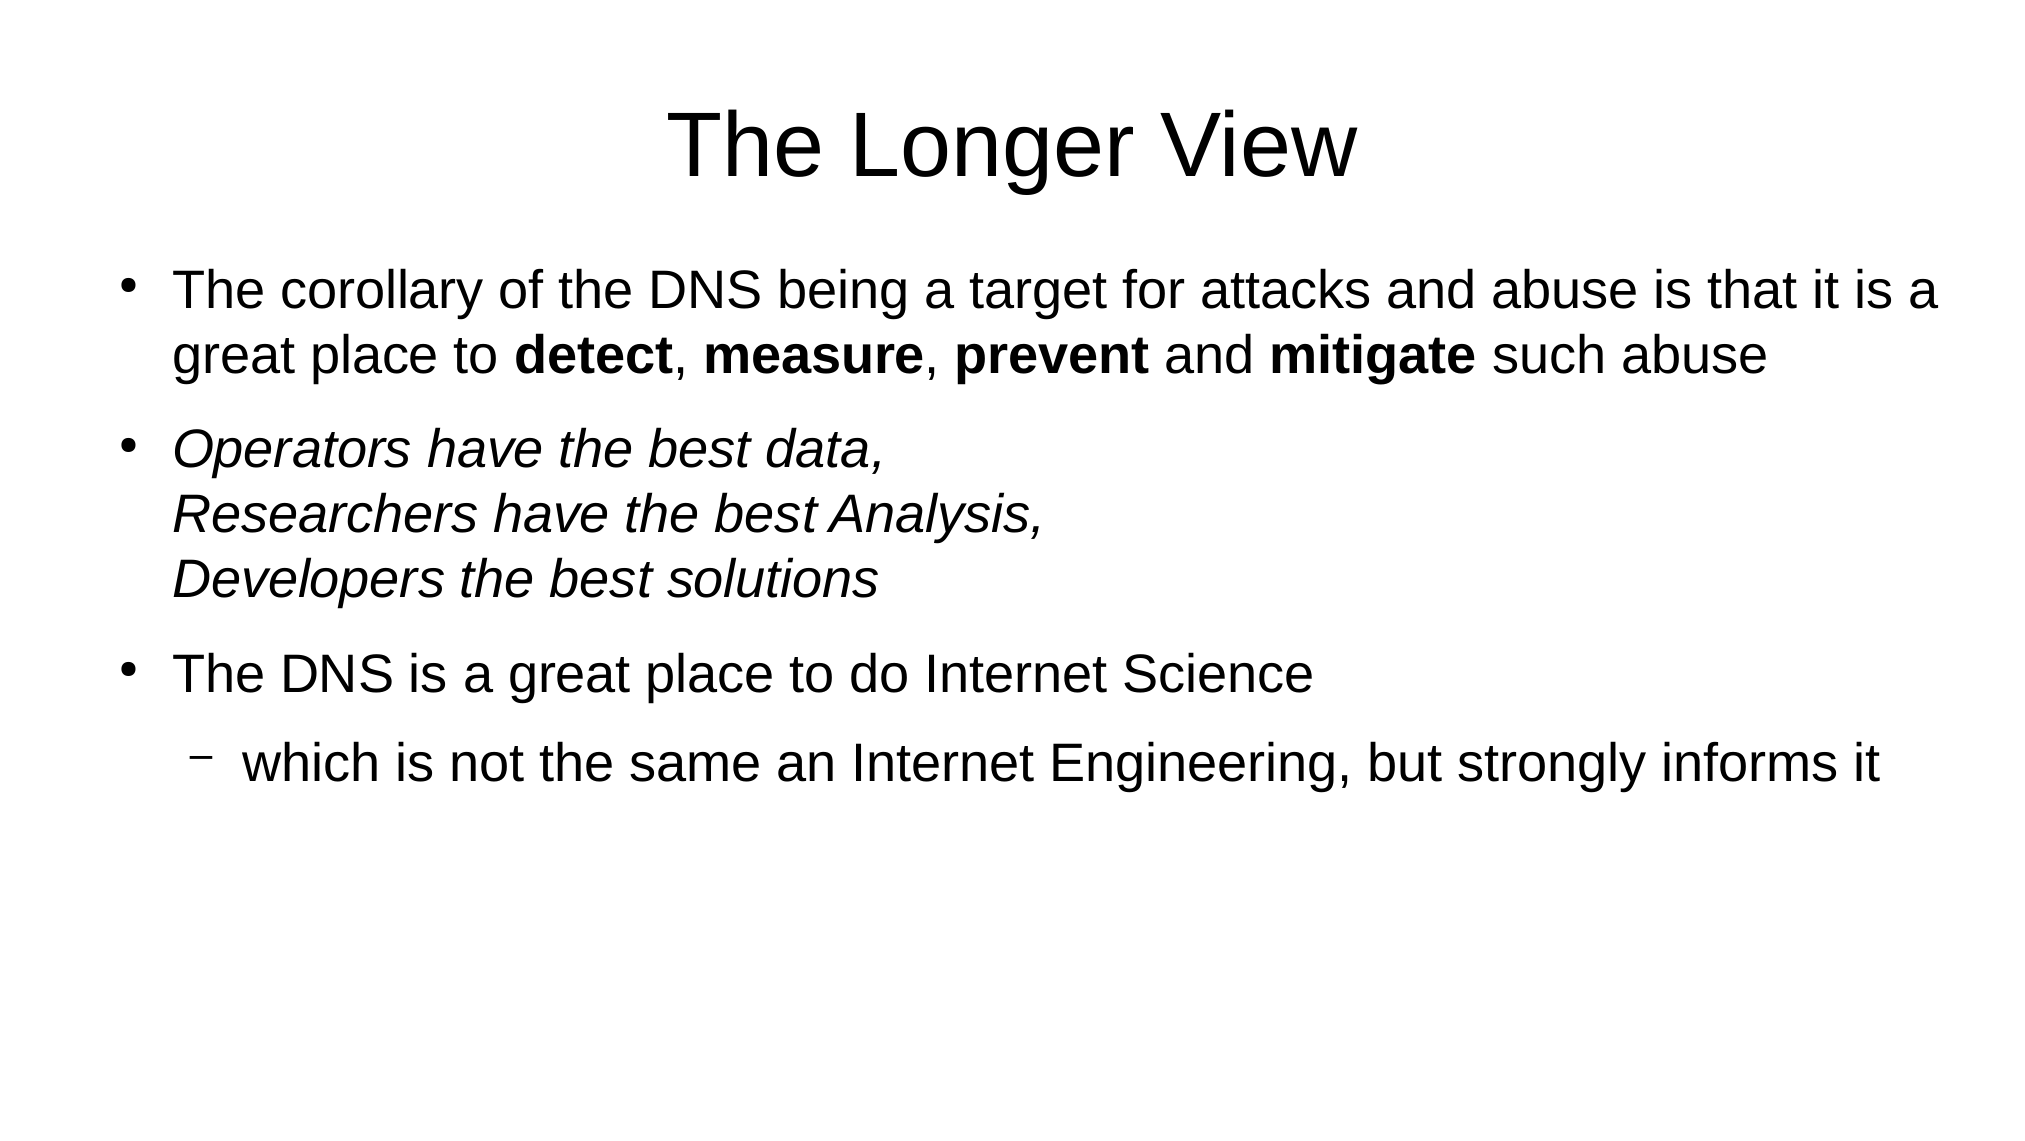

# The Longer View
The corollary of the DNS being a target for attacks and abuse is that it is a great place to detect, measure, prevent and mitigate such abuse
Operators have the best data,
Researchers have the best Analysis,
Developers the best solutions
The DNS is a great place to do Internet Science
which is not the same an Internet Engineering, but strongly informs it